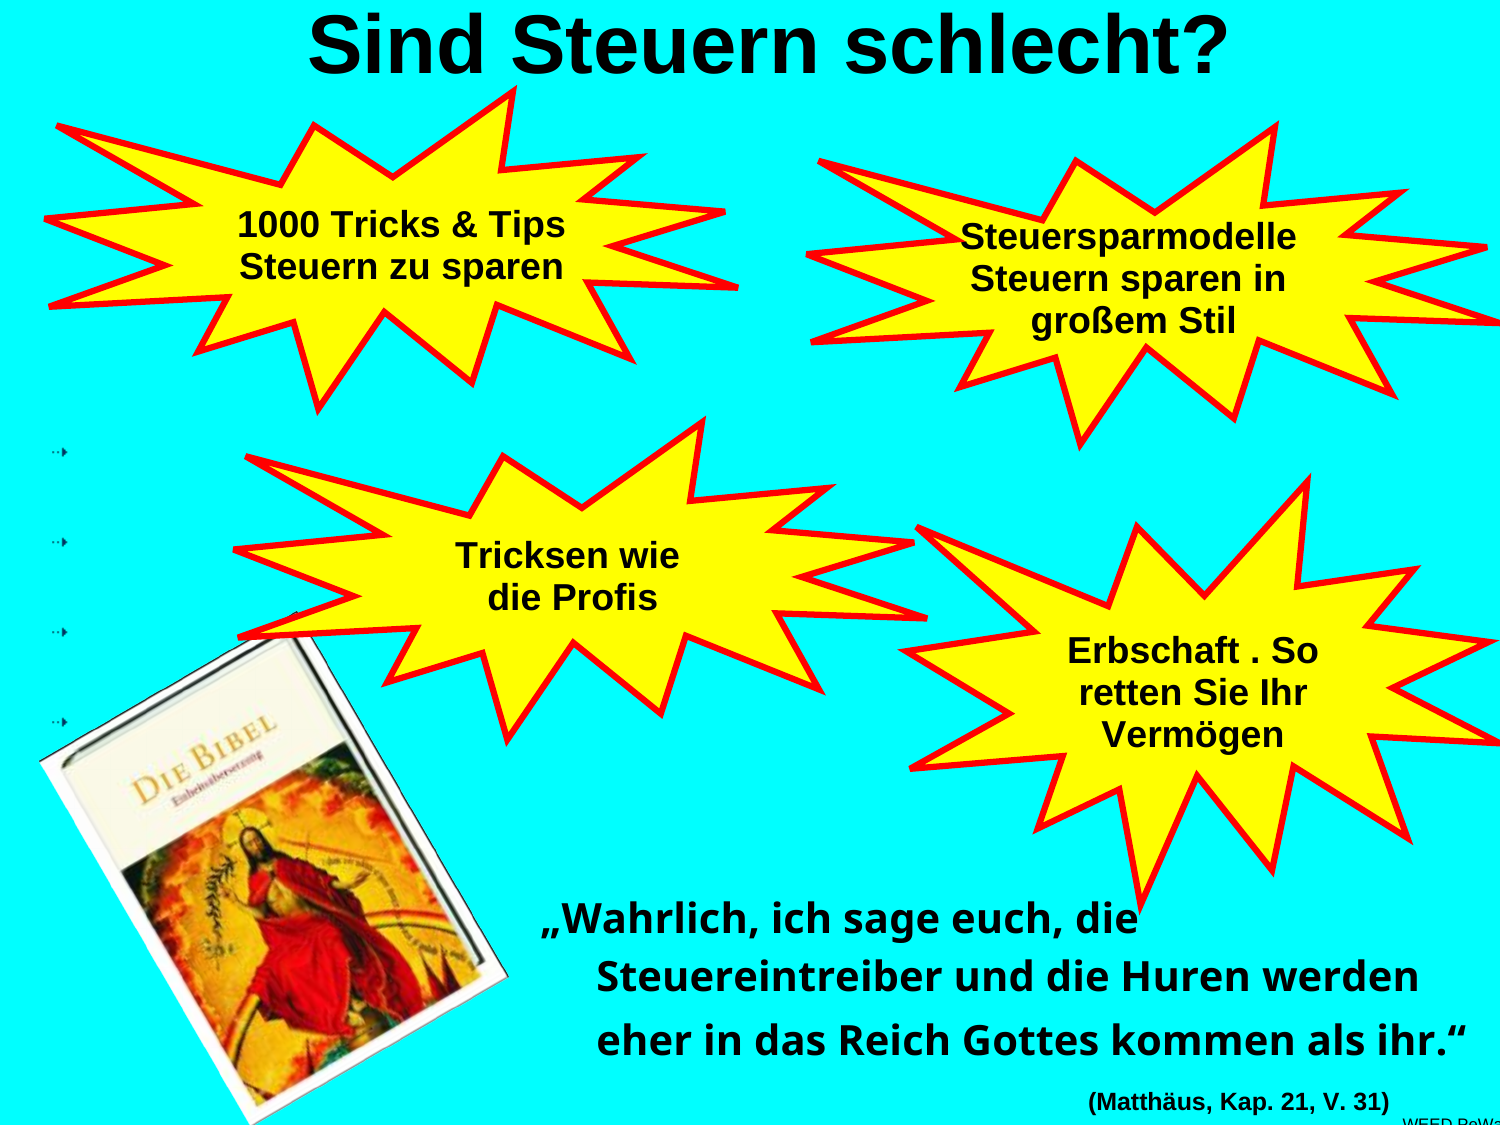

# Sind Steuern schlecht?
1000 Tricks & Tips
Steuern zu sparen
Steuersparmodelle
Steuern sparen in
großem Stil
Tricksen wie
die Profis
Erbschaft . So retten Sie Ihr Vermögen
„Wahrlich, ich sage euch, die Steuereintreiber und die Huren werden eher in das Reich Gottes kommen als ihr.“
(Matthäus, Kap. 21, V. 31)
WEED PeWa